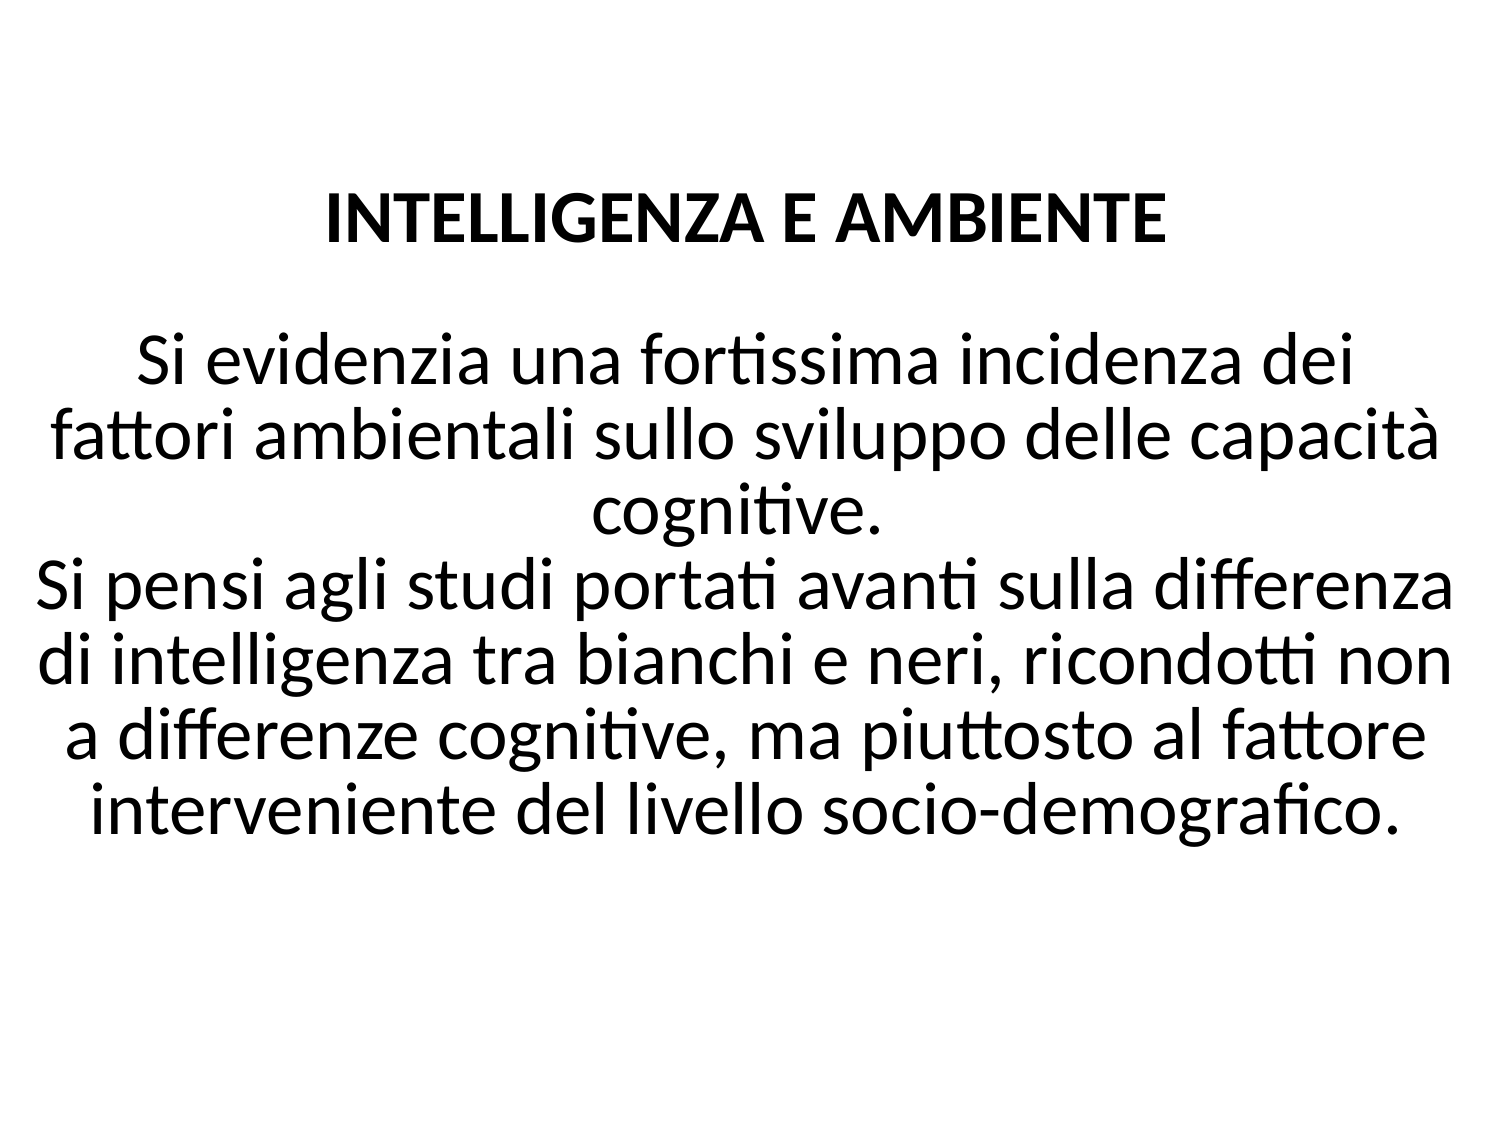

INTELLIGENZA E AMBIENTE
Si evidenzia una fortissima incidenza dei fattori ambientali sullo sviluppo delle capacità cognitive.
Si pensi agli studi portati avanti sulla differenza di intelligenza tra bianchi e neri, ricondotti non a differenze cognitive, ma piuttosto al fattore interveniente del livello socio-demografico.